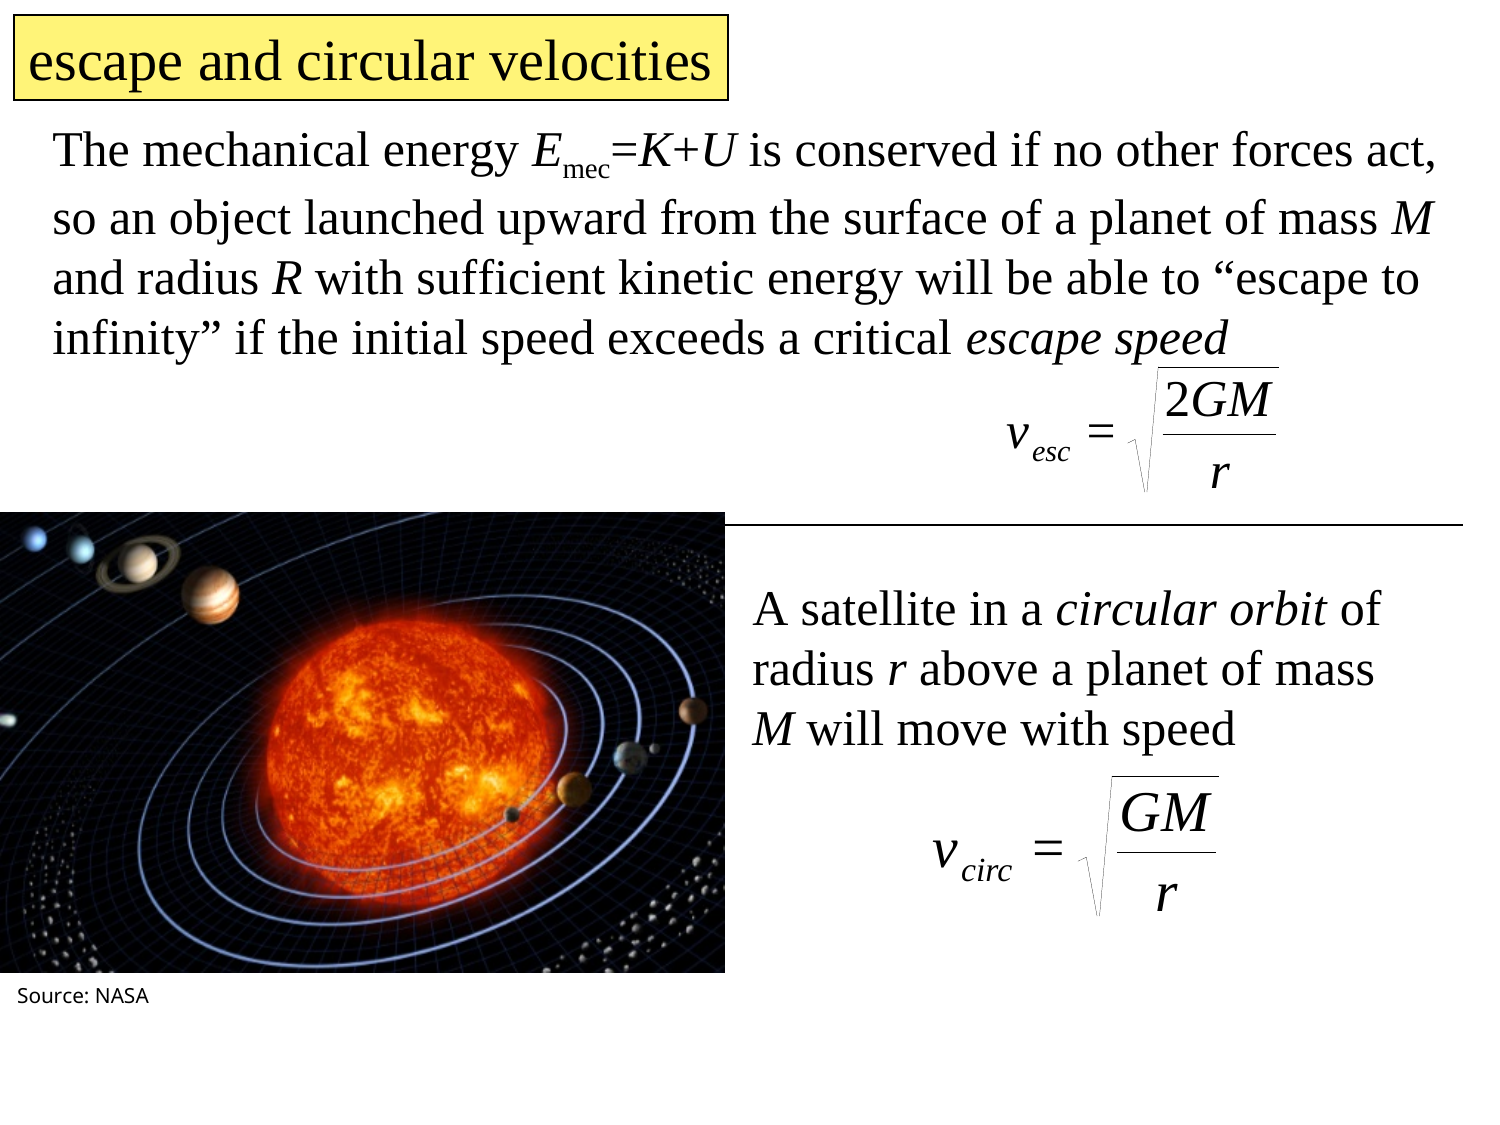

escape and circular velocities
The mechanical energy Emec=K+U is conserved if no other forces act, so an object launched upward from the surface of a planet of mass M and radius R with sufficient kinetic energy will be able to “escape to infinity” if the initial speed exceeds a critical escape speed
A satellite in a circular orbit of radius r above a planet of mass M will move with speed
Source: NASA